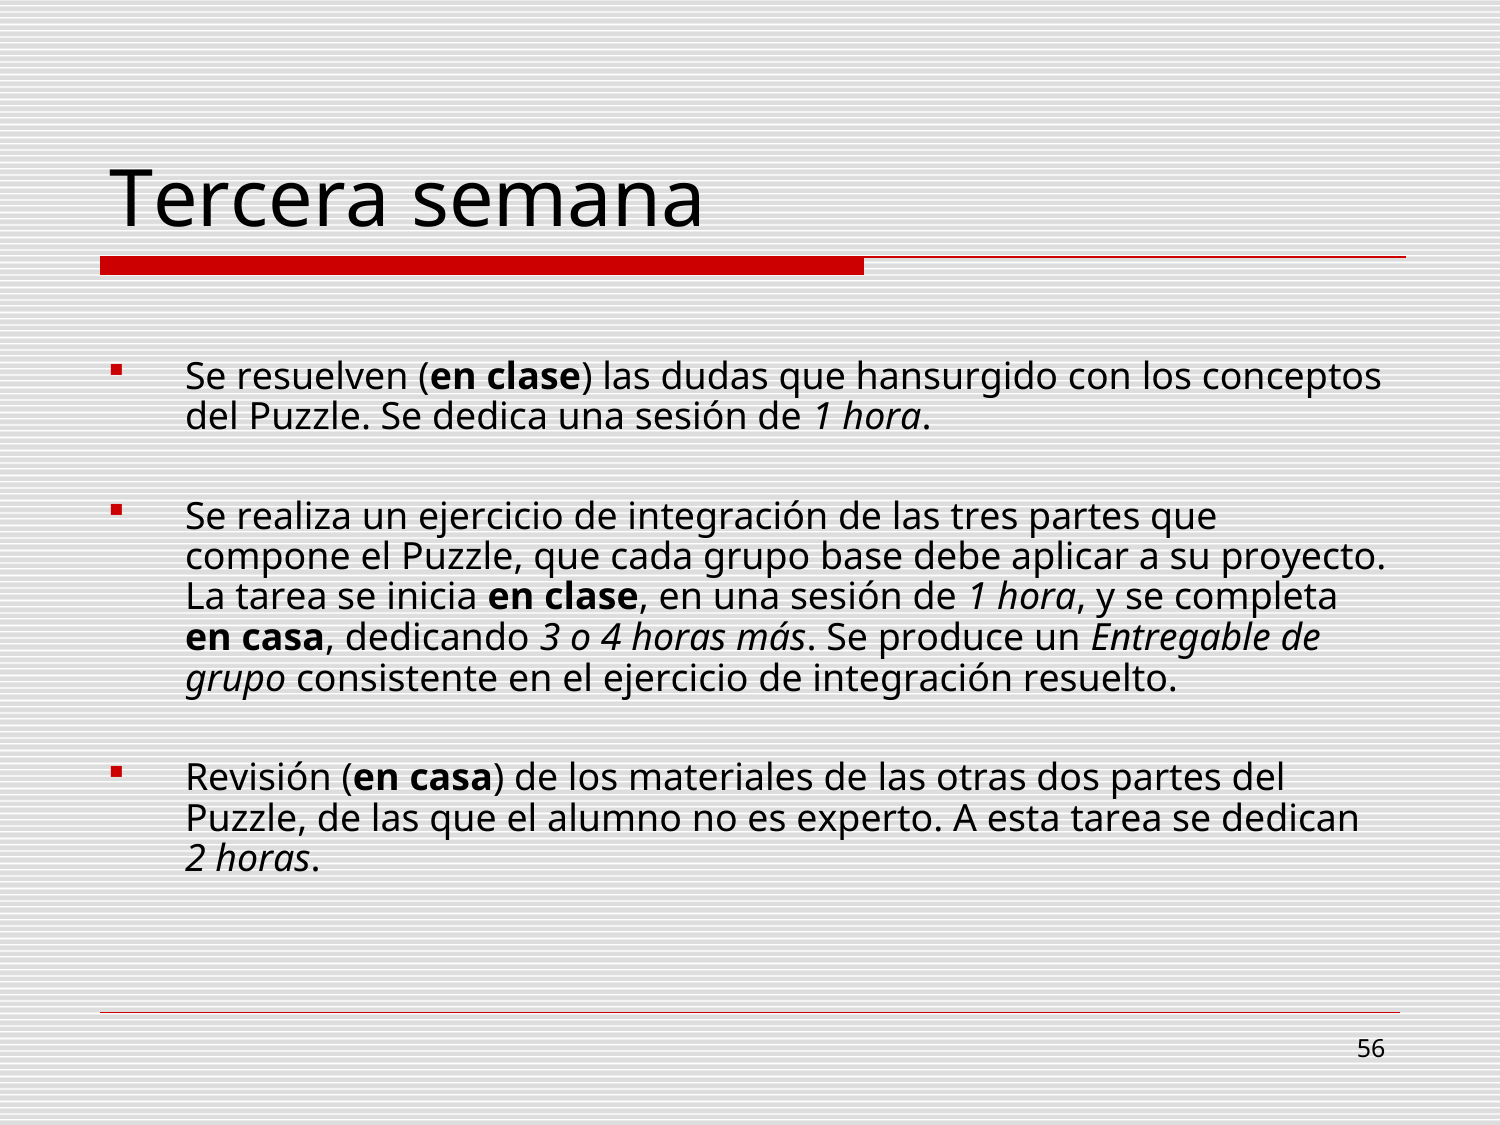

# Tercera semana
Se resuelven (en clase) las dudas que hansurgido con los conceptos del Puzzle. Se dedica una sesión de 1 hora.
Se realiza un ejercicio de integración de las tres partes que compone el Puzzle, que cada grupo base debe aplicar a su proyecto. La tarea se inicia en clase, en una sesión de 1 hora, y se completa en casa, dedicando 3 o 4 horas más. Se produce un Entregable de grupo consistente en el ejercicio de integración resuelto.
Revisión (en casa) de los materiales de las otras dos partes del Puzzle, de las que el alumno no es experto. A esta tarea se dedican 2 horas.